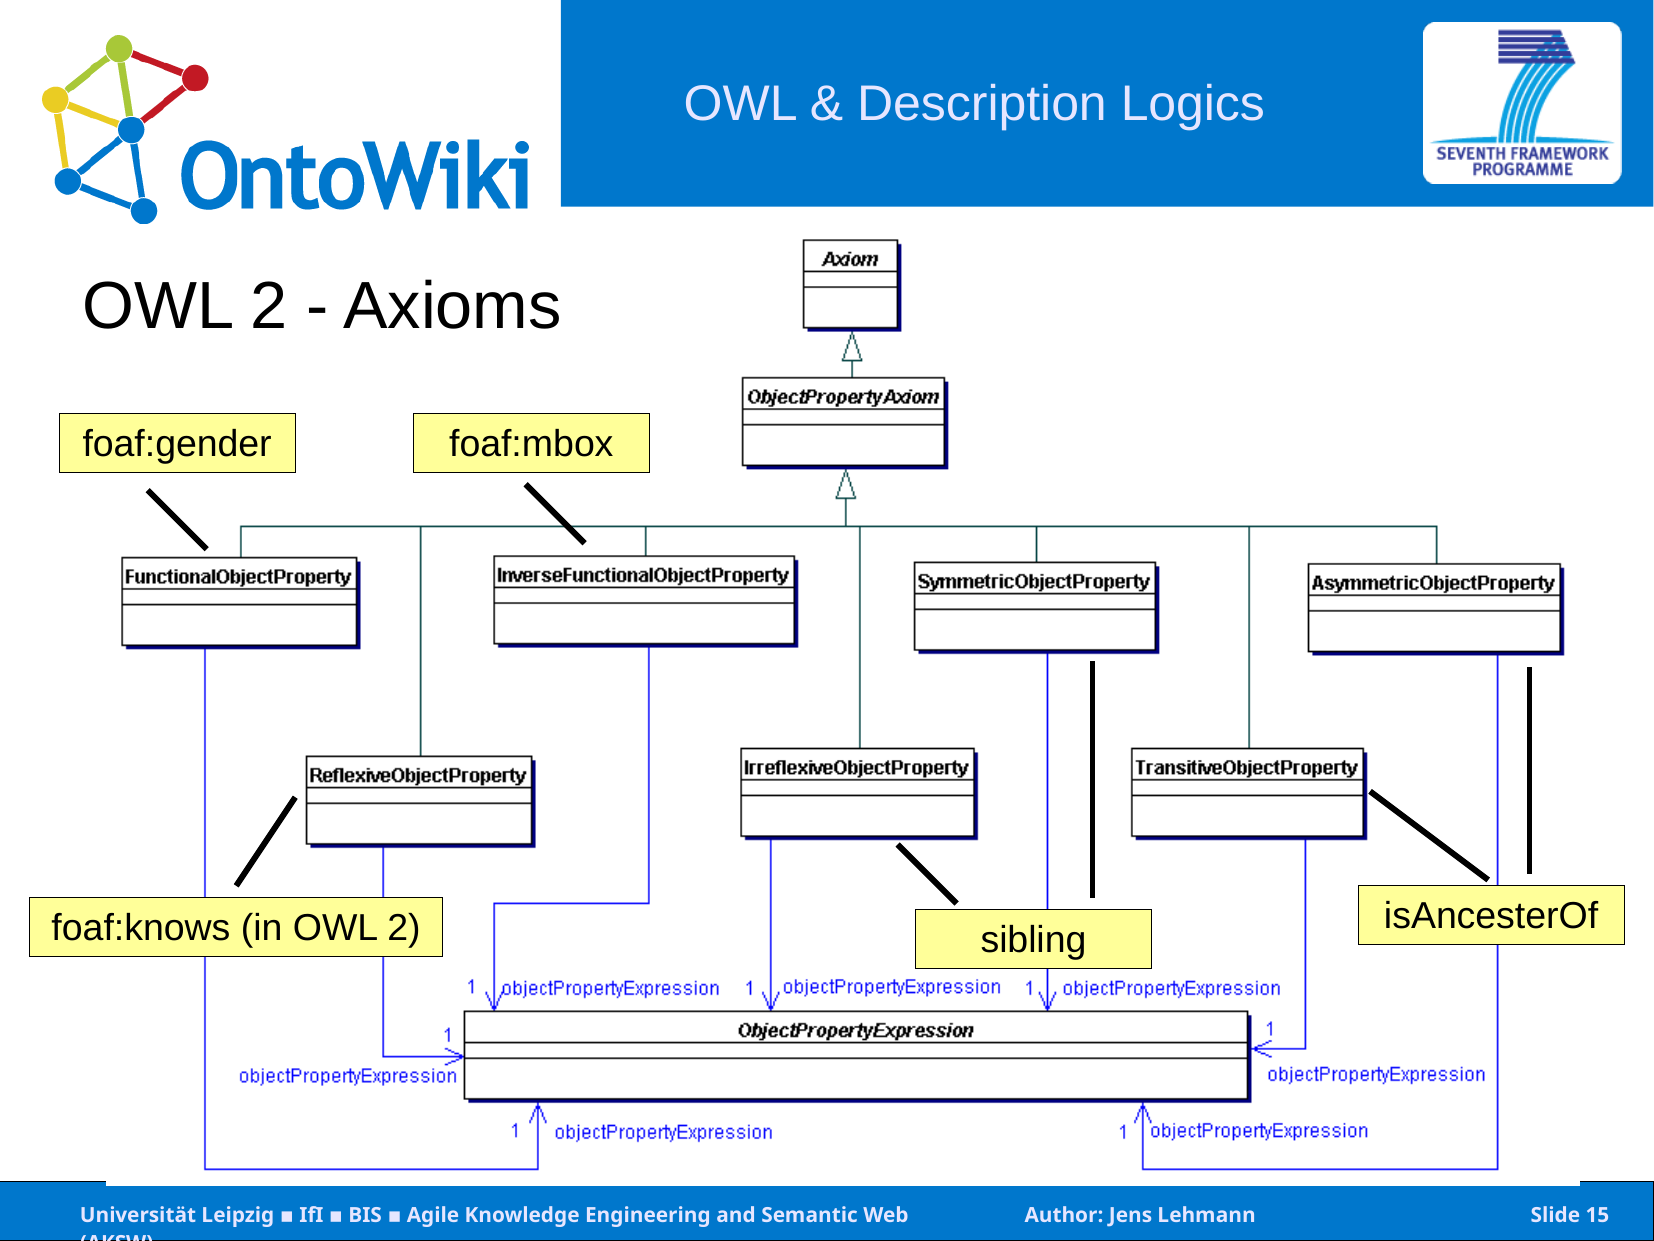

# OWL 2 - Axioms
foaf:gender
foaf:mbox
isAncesterOf
foaf:knows (in OWL 2)
sibling